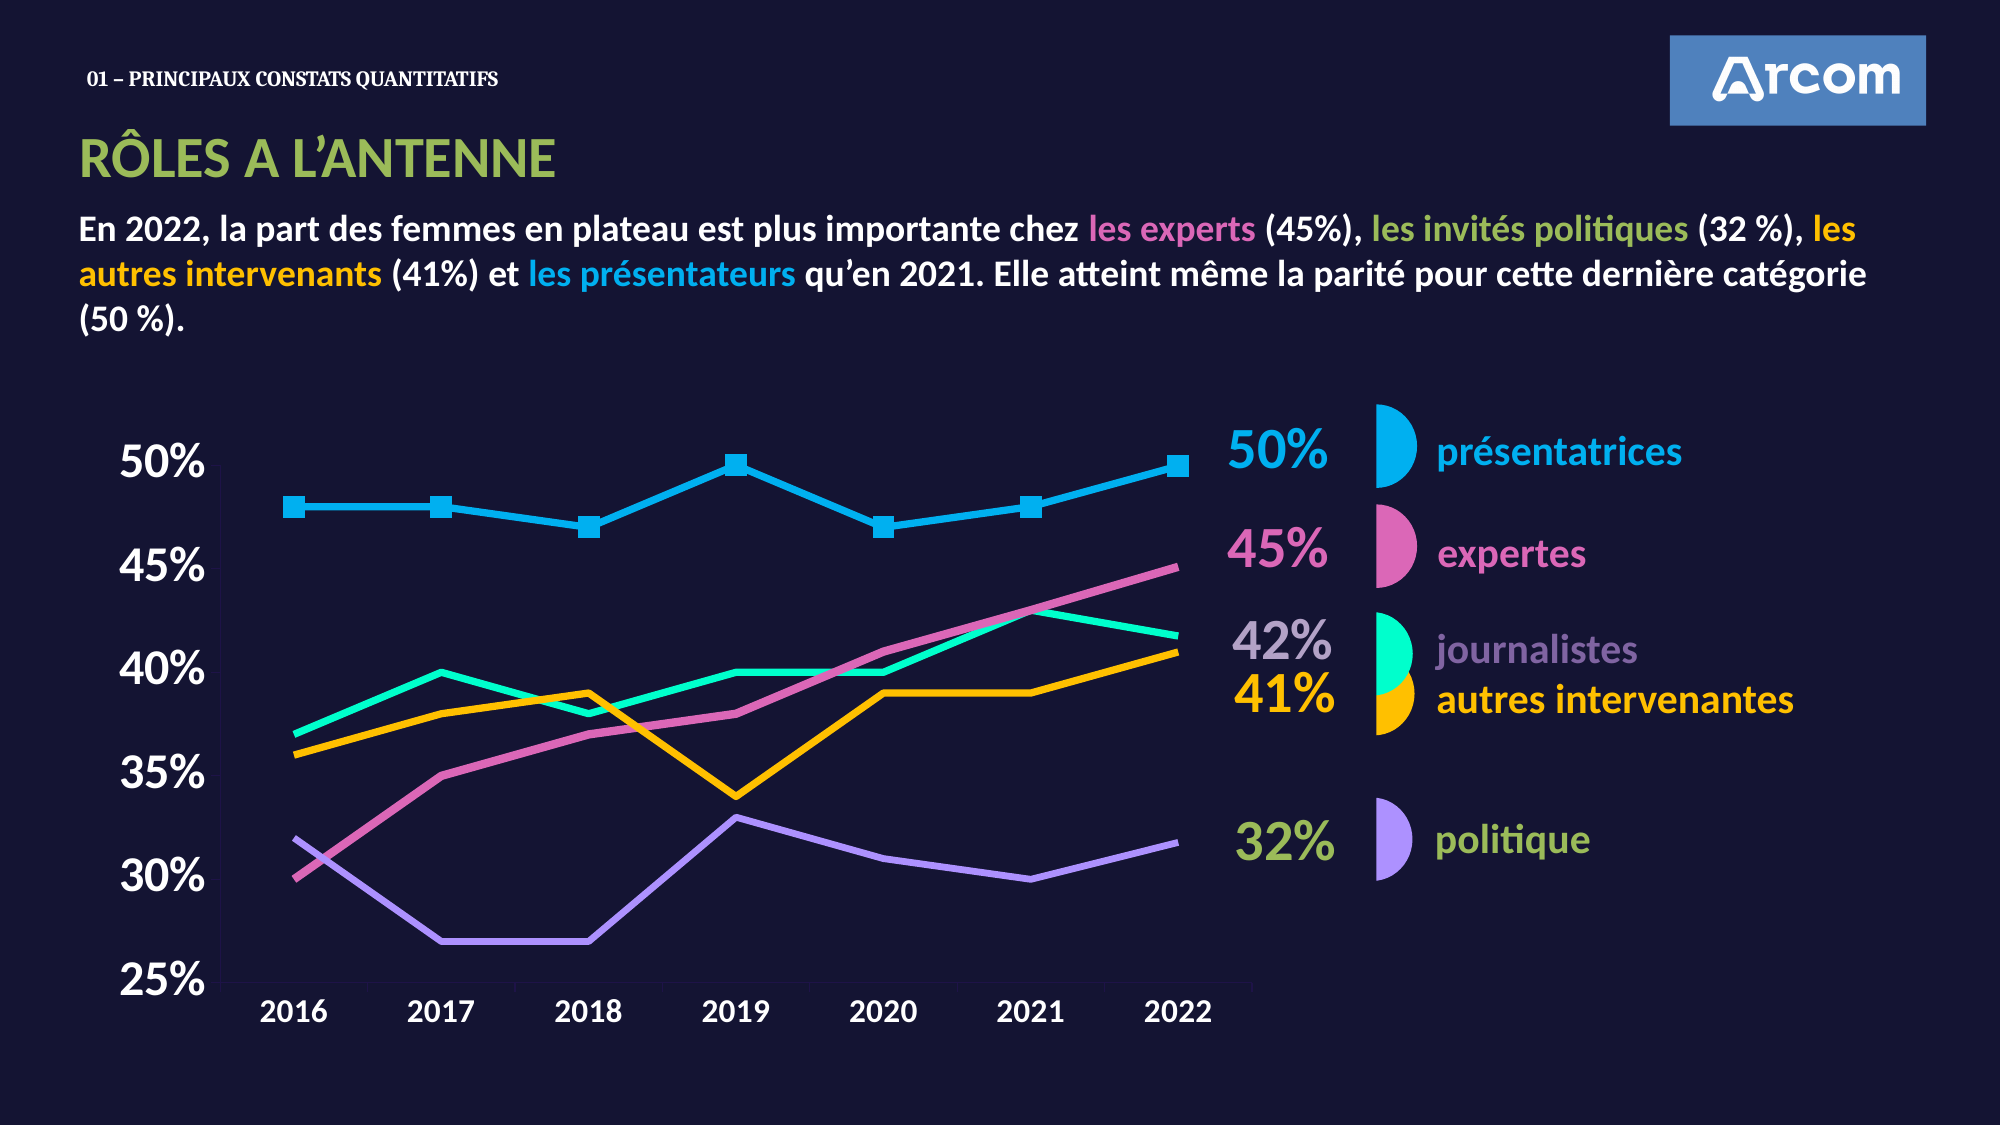

# 01 – Principaux constats quantitatifs
RÔLES A L’ANTENNE
En 2022, la part des femmes en plateau est plus importante chez les experts (45%), les invités politiques (32 %), les autres intervenants (41%) et les présentateurs qu’en 2021. Elle atteint même la parité pour cette dernière catégorie (50 %).
### Chart
| Category | Part de présentatrices | Part de femmes journalistes ou chroniqueuses | Part d'expertes | Part d'invitées politiques | Part des autres intervenantes |
|---|---|---|---|---|---|
| 2016 | 0.48 | 0.37 | 0.3 | 0.32 | 0.36 |
| 2017 | 0.48 | 0.4 | 0.35 | 0.27 | 0.38 |
| 2018 | 0.47 | 0.38 | 0.37 | 0.27 | 0.39 |
| 2019 | 0.5 | 0.4 | 0.38 | 0.33 | 0.34 |
| 2020 | 0.47 | 0.4 | 0.41 | 0.31 | 0.39 |
| 2021 | 0.48 | 0.43 | 0.43 | 0.3 | 0.39 |
| 2022 | 0.499594085242099 | 0.417514800771636 | 0.450935346242205 | 0.317822651448639 | 0.409824085190792 |50%
présentatrices
45%
expertes
42%
journalistes
41%
autres intervenantes
32%
politique